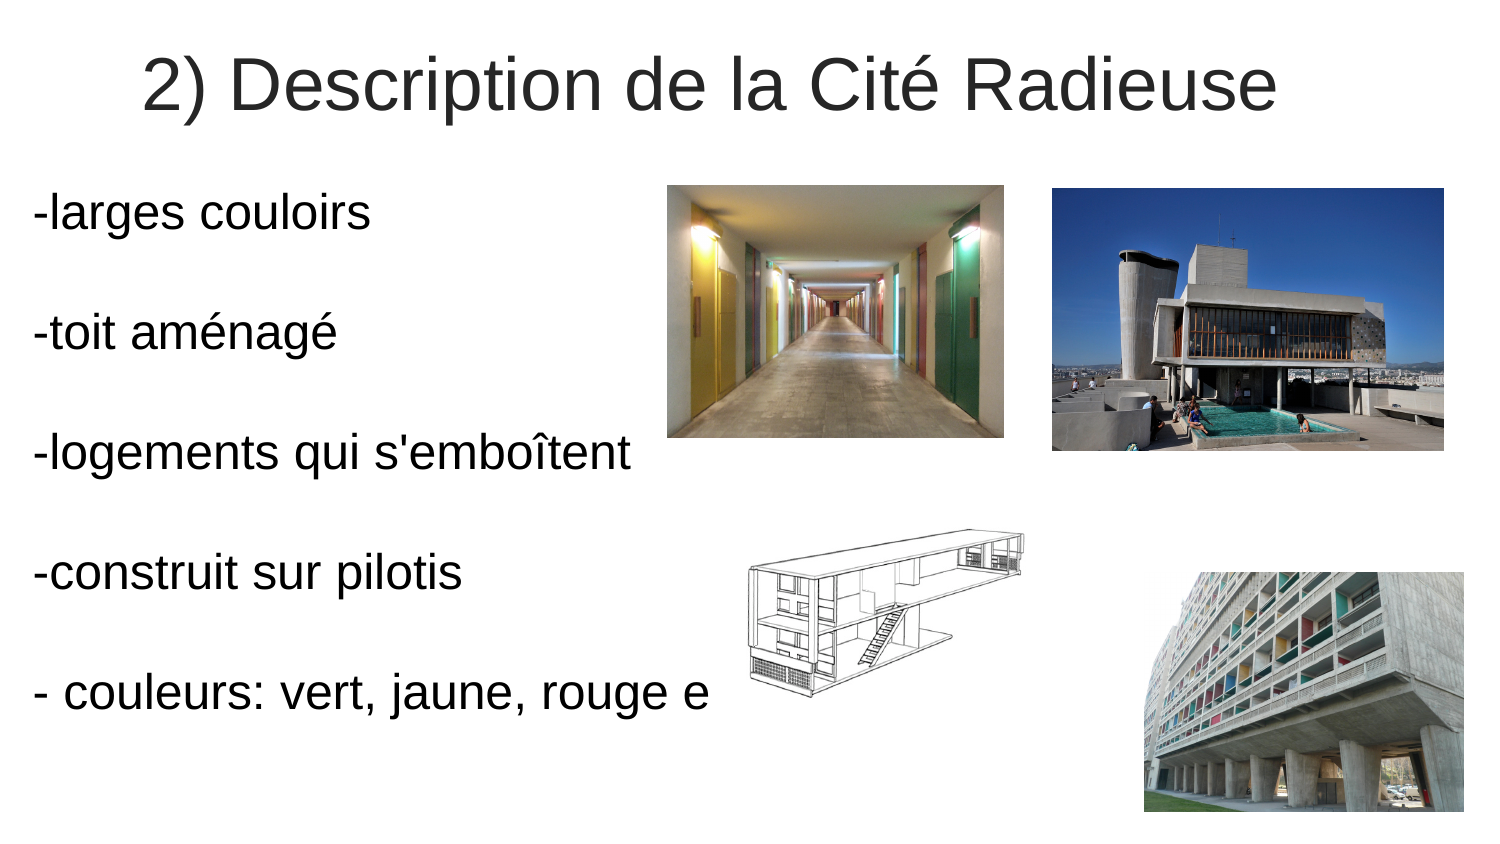

# 2) Description de la Cité Radieuse
-larges couloirs
-toit aménagé
-logements qui s'emboîtent
-construit sur pilotis
- couleurs: vert, jaune, rouge et bleu